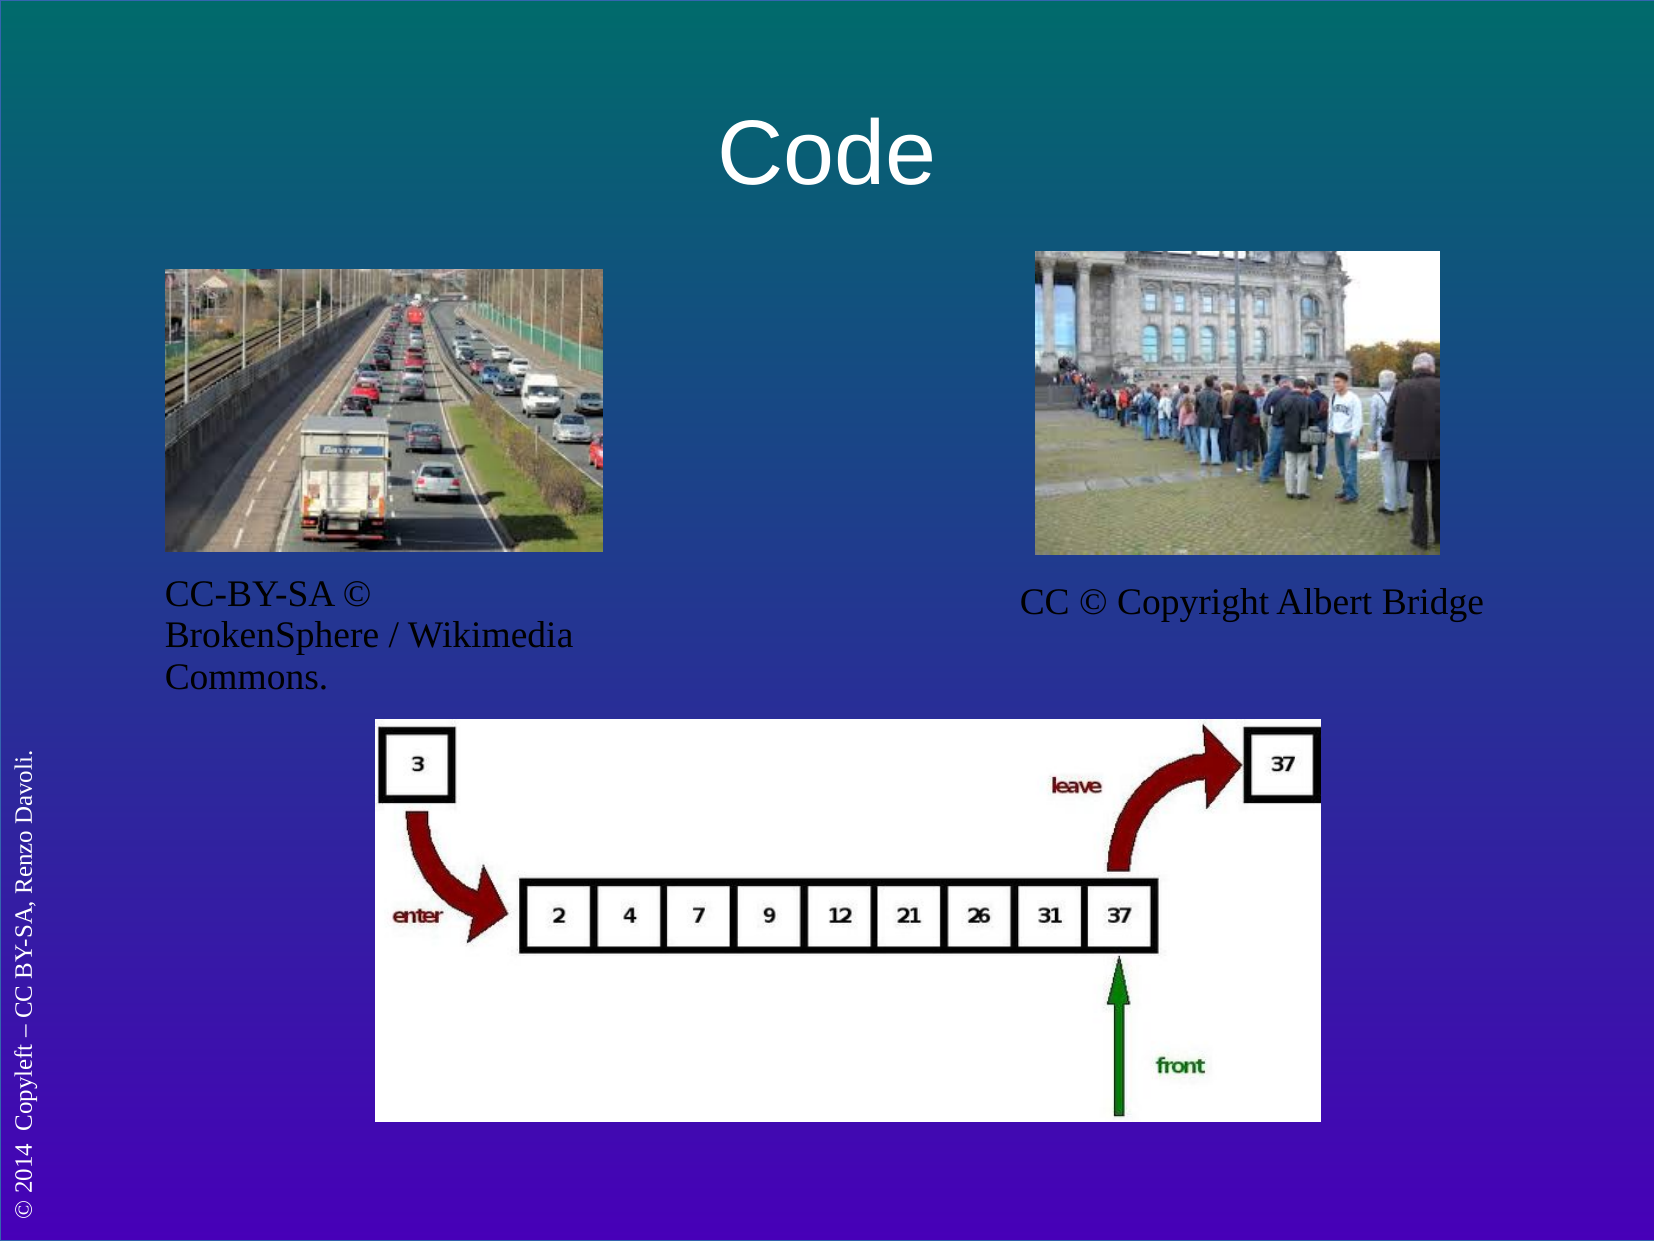

# Code
CC-BY-SA © BrokenSphere / Wikimedia Commons.
CC © Copyright Albert Bridge